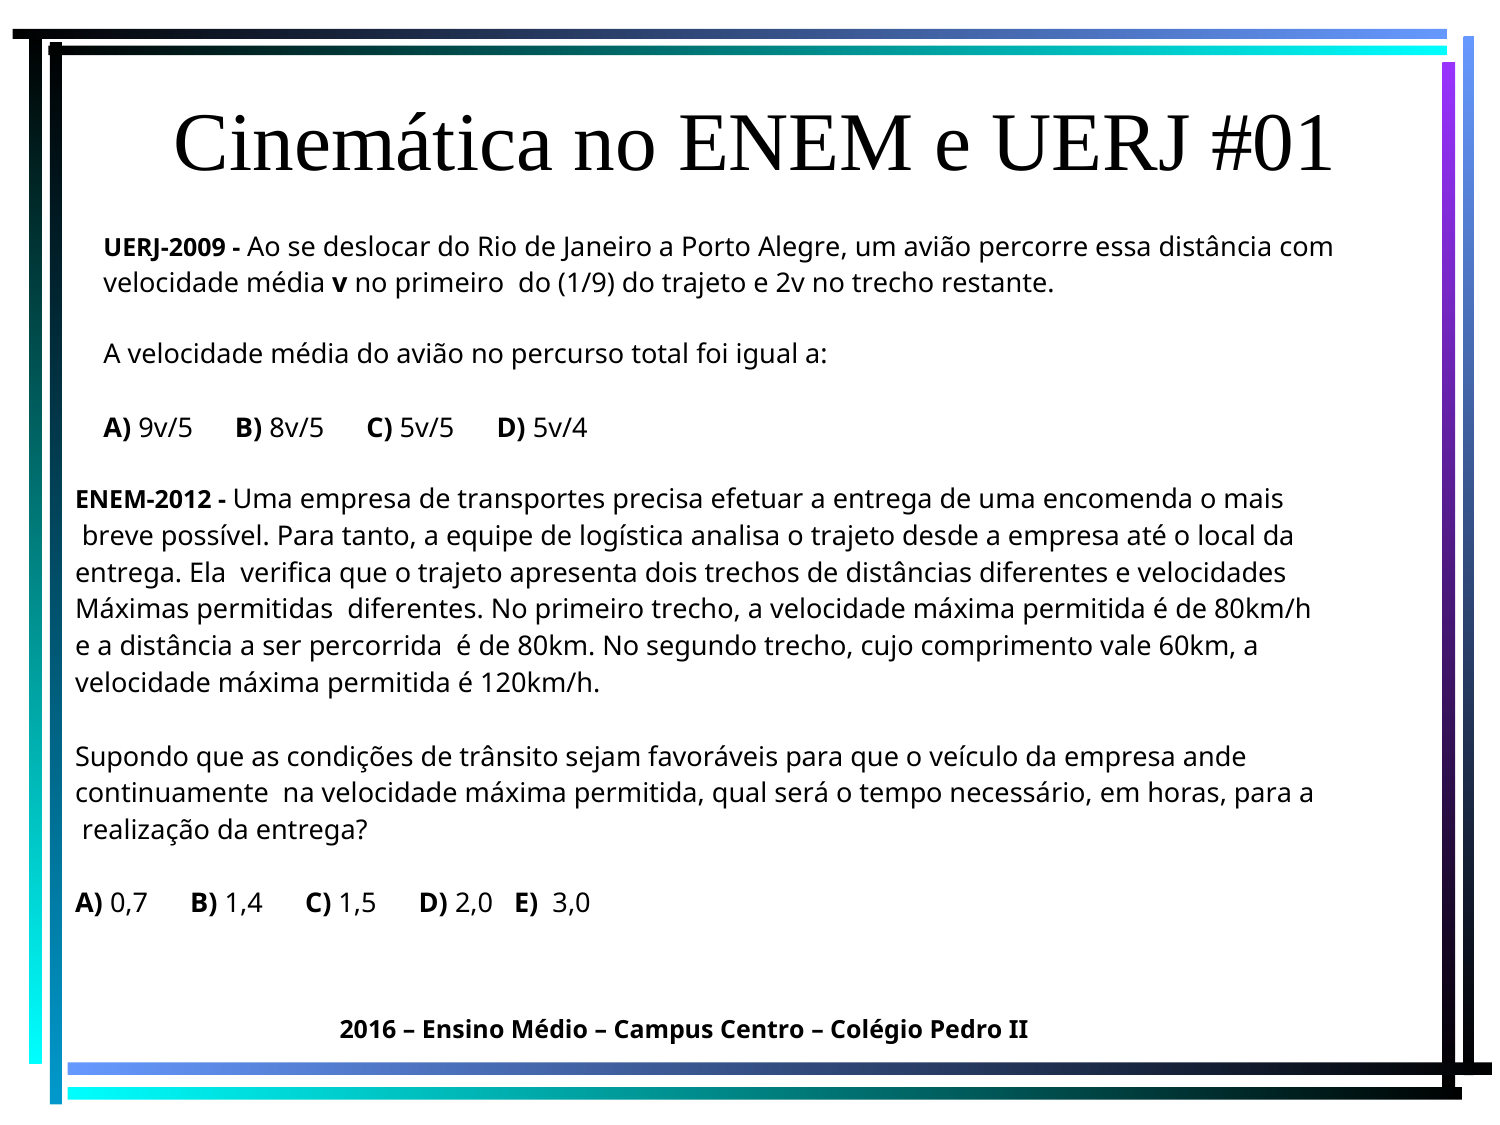

# Cinemática no ENEM e UERJ #01
UERJ-2009 - Ao se deslocar do Rio de Janeiro a Porto Alegre, um avião percorre essa distância com
velocidade média v no primeiro do (1/9) do trajeto e 2v no trecho restante.
A velocidade média do avião no percurso total foi igual a:
A) 9v/5 B) 8v/5 C) 5v/5 D) 5v/4
ENEM-2012 - Uma empresa de transportes precisa efetuar a entrega de uma encomenda o mais
 breve possível. Para tanto, a equipe de logística analisa o trajeto desde a empresa até o local da
entrega. Ela verifica que o trajeto apresenta dois trechos de distâncias diferentes e velocidades
Máximas permitidas diferentes. No primeiro trecho, a velocidade máxima permitida é de 80km/h
e a distância a ser percorrida é de 80km. No segundo trecho, cujo comprimento vale 60km, a
velocidade máxima permitida é 120km/h.
Supondo que as condições de trânsito sejam favoráveis para que o veículo da empresa ande
continuamente na velocidade máxima permitida, qual será o tempo necessário, em horas, para a
 realização da entrega?
A) 0,7 B) 1,4 C) 1,5 D) 2,0 E) 3,0
2016 – Ensino Médio – Campus Centro – Colégio Pedro II